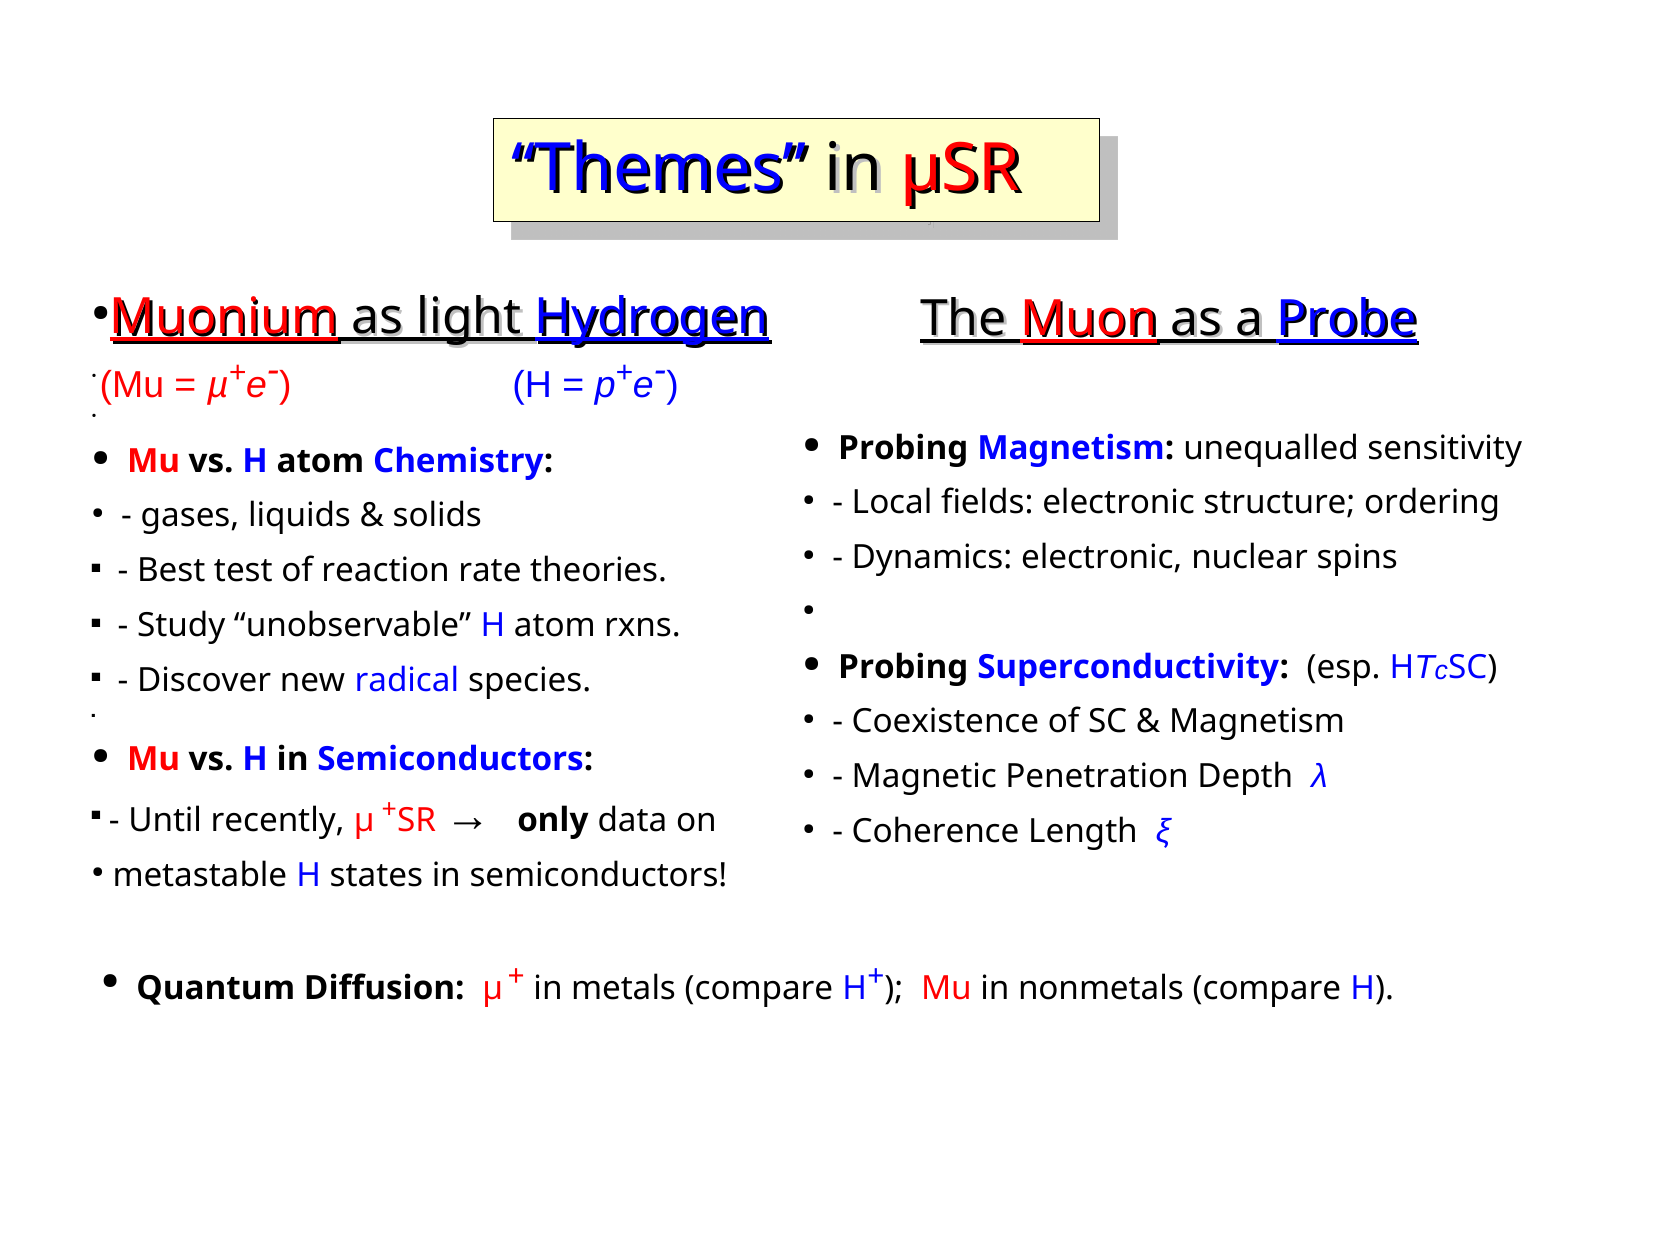

“Themes” in µSR
Muonium as light Hydrogen
 (Mu = µ+e-) (H = p+e-)
 Mu vs. H atom Chemistry:
 - gases, liquids & solids
 - Best test of reaction rate theories.
 - Study “unobservable” H atom rxns.
 - Discover new radical species.
 Mu vs. H in Semiconductors:
 - Until recently, µ +SR → only data on
 metastable H states in semiconductors!
The Muon as a Probe
 Probing Magnetism: unequalled sensitivity
 - Local fields: electronic structure; ordering
 - Dynamics: electronic, nuclear spins
 Probing Superconductivity: (esp. HTcSC)
 - Coexistence of SC & Magnetism
 - Magnetic Penetration Depth λ
 - Coherence Length ξ
 Quantum Diffusion: µ + in metals (compare H+); Mu in nonmetals (compare H).